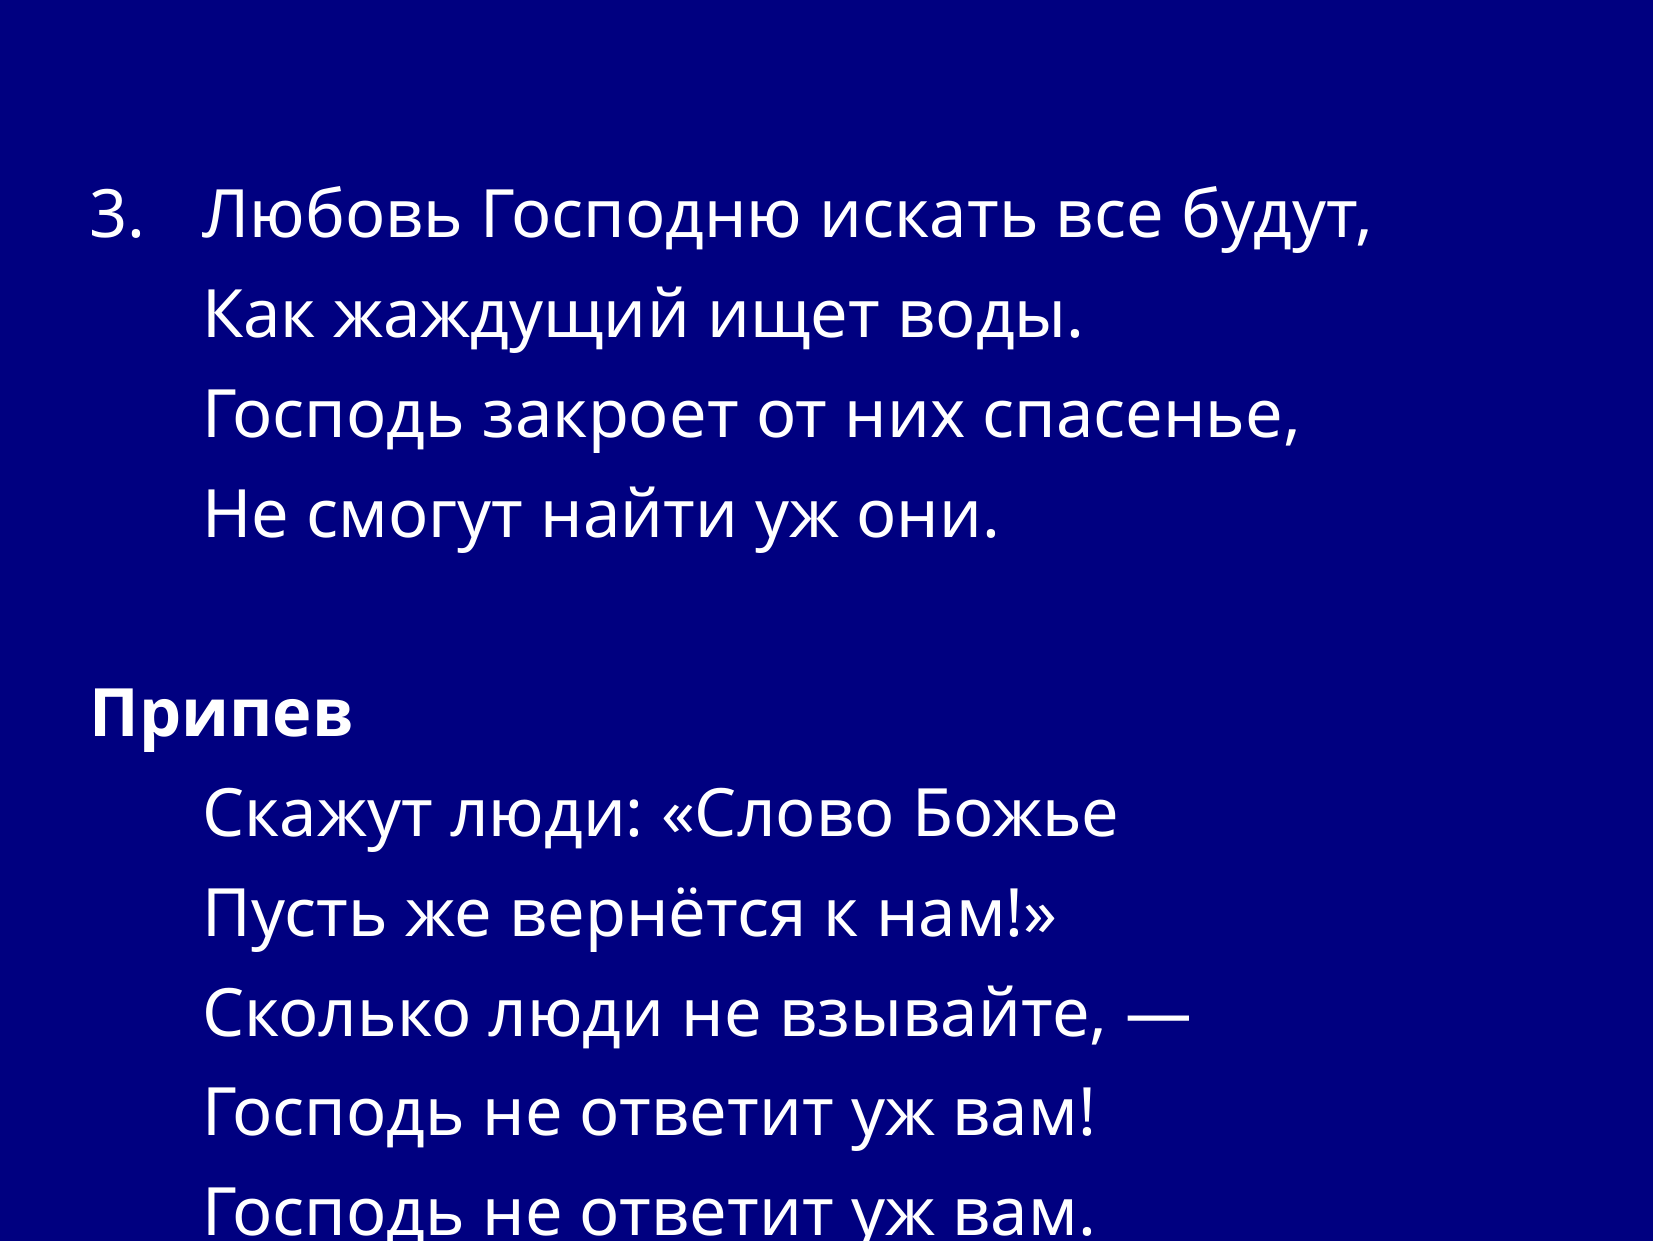

3.	Любовь Господню искать все будут,
	Как жаждущий ищет воды.
	Господь закроет от них спасенье,
	Не смогут найти уж они.
Припев
	Скажут люди: «Слово Божье
	Пусть же вернётся к нам!»
	Сколько люди не взывайте, —
	Господь не ответит уж вам!
	Господь не ответит уж вам.